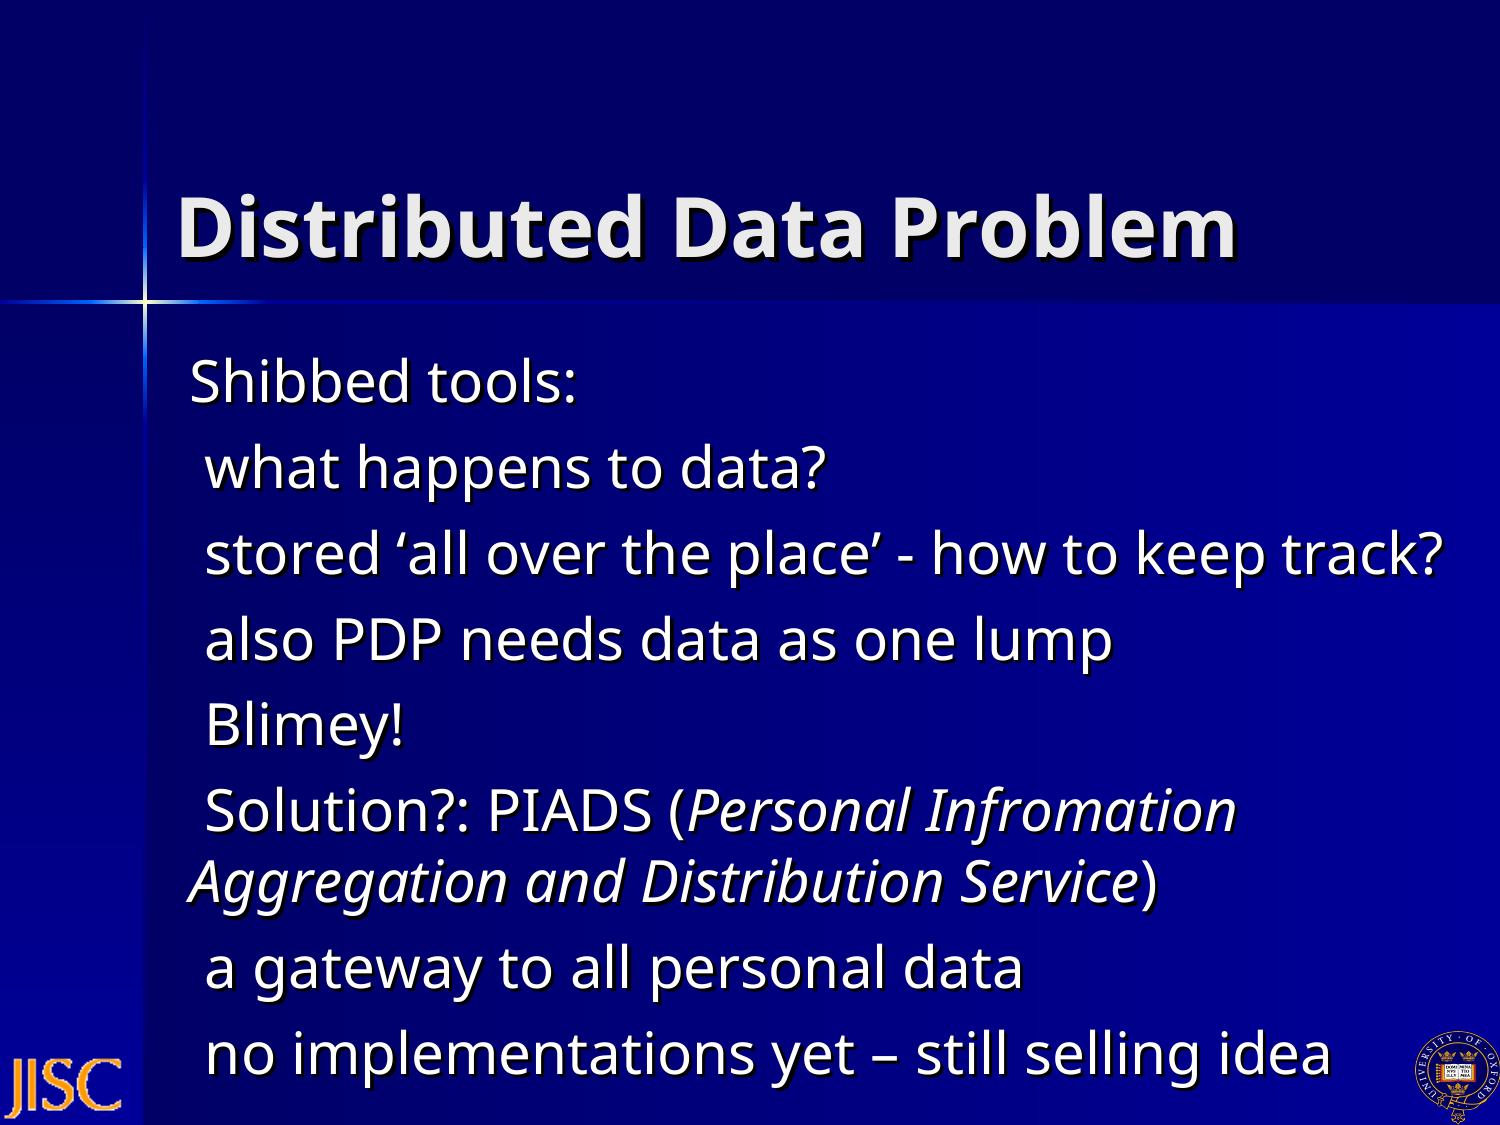

# Distributed Data Problem
Shibbed tools:
 what happens to data?
 stored ‘all over the place’ - how to keep track?
 also PDP needs data as one lump
 Blimey!
 Solution?: PIADS (Personal Infromation Aggregation and Distribution Service)
 a gateway to all personal data
 no implementations yet – still selling idea